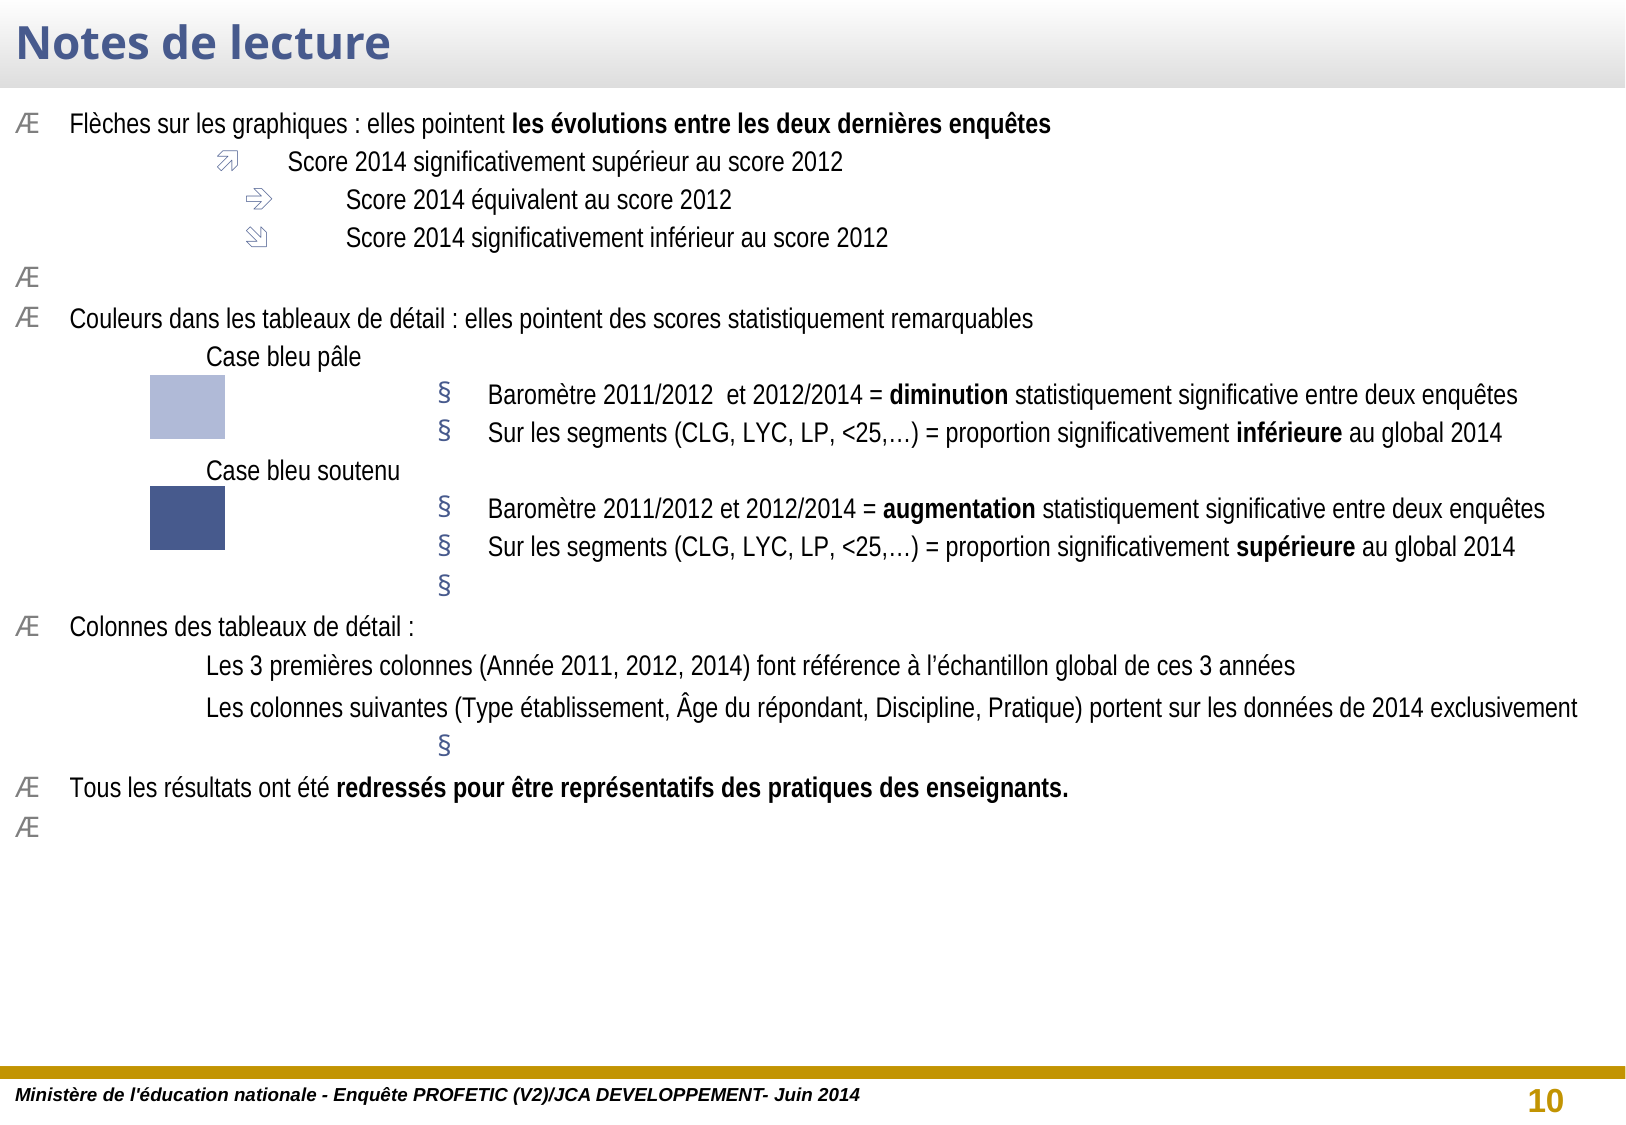

# Notes de lecture
Flèches sur les graphiques : elles pointent les évolutions entre les deux dernières enquêtes
	Score 2014 significativement supérieur au score 2012
	Score 2014 équivalent au score 2012
		Score 2014 significativement inférieur au score 2012
Couleurs dans les tableaux de détail : elles pointent des scores statistiquement remarquables
Case bleu pâle
Baromètre 2011/2012 et 2012/2014 = diminution statistiquement significative entre deux enquêtes
Sur les segments (CLG, LYC, LP, <25,…) = proportion significativement inférieure au global 2014
Case bleu soutenu
Baromètre 2011/2012 et 2012/2014 = augmentation statistiquement significative entre deux enquêtes
Sur les segments (CLG, LYC, LP, <25,…) = proportion significativement supérieure au global 2014
Colonnes des tableaux de détail :
Les 3 premières colonnes (Année 2011, 2012, 2014) font référence à l’échantillon global de ces 3 années
Les colonnes suivantes (Type établissement, Âge du répondant, Discipline, Pratique) portent sur les données de 2014 exclusivement
Tous les résultats ont été redressés pour être représentatifs des pratiques des enseignants.
9
Ministère de l'éducation nationale - Enquête PROFETIC (V2)/JCA DEVELOPPEMENT- Juin 2014